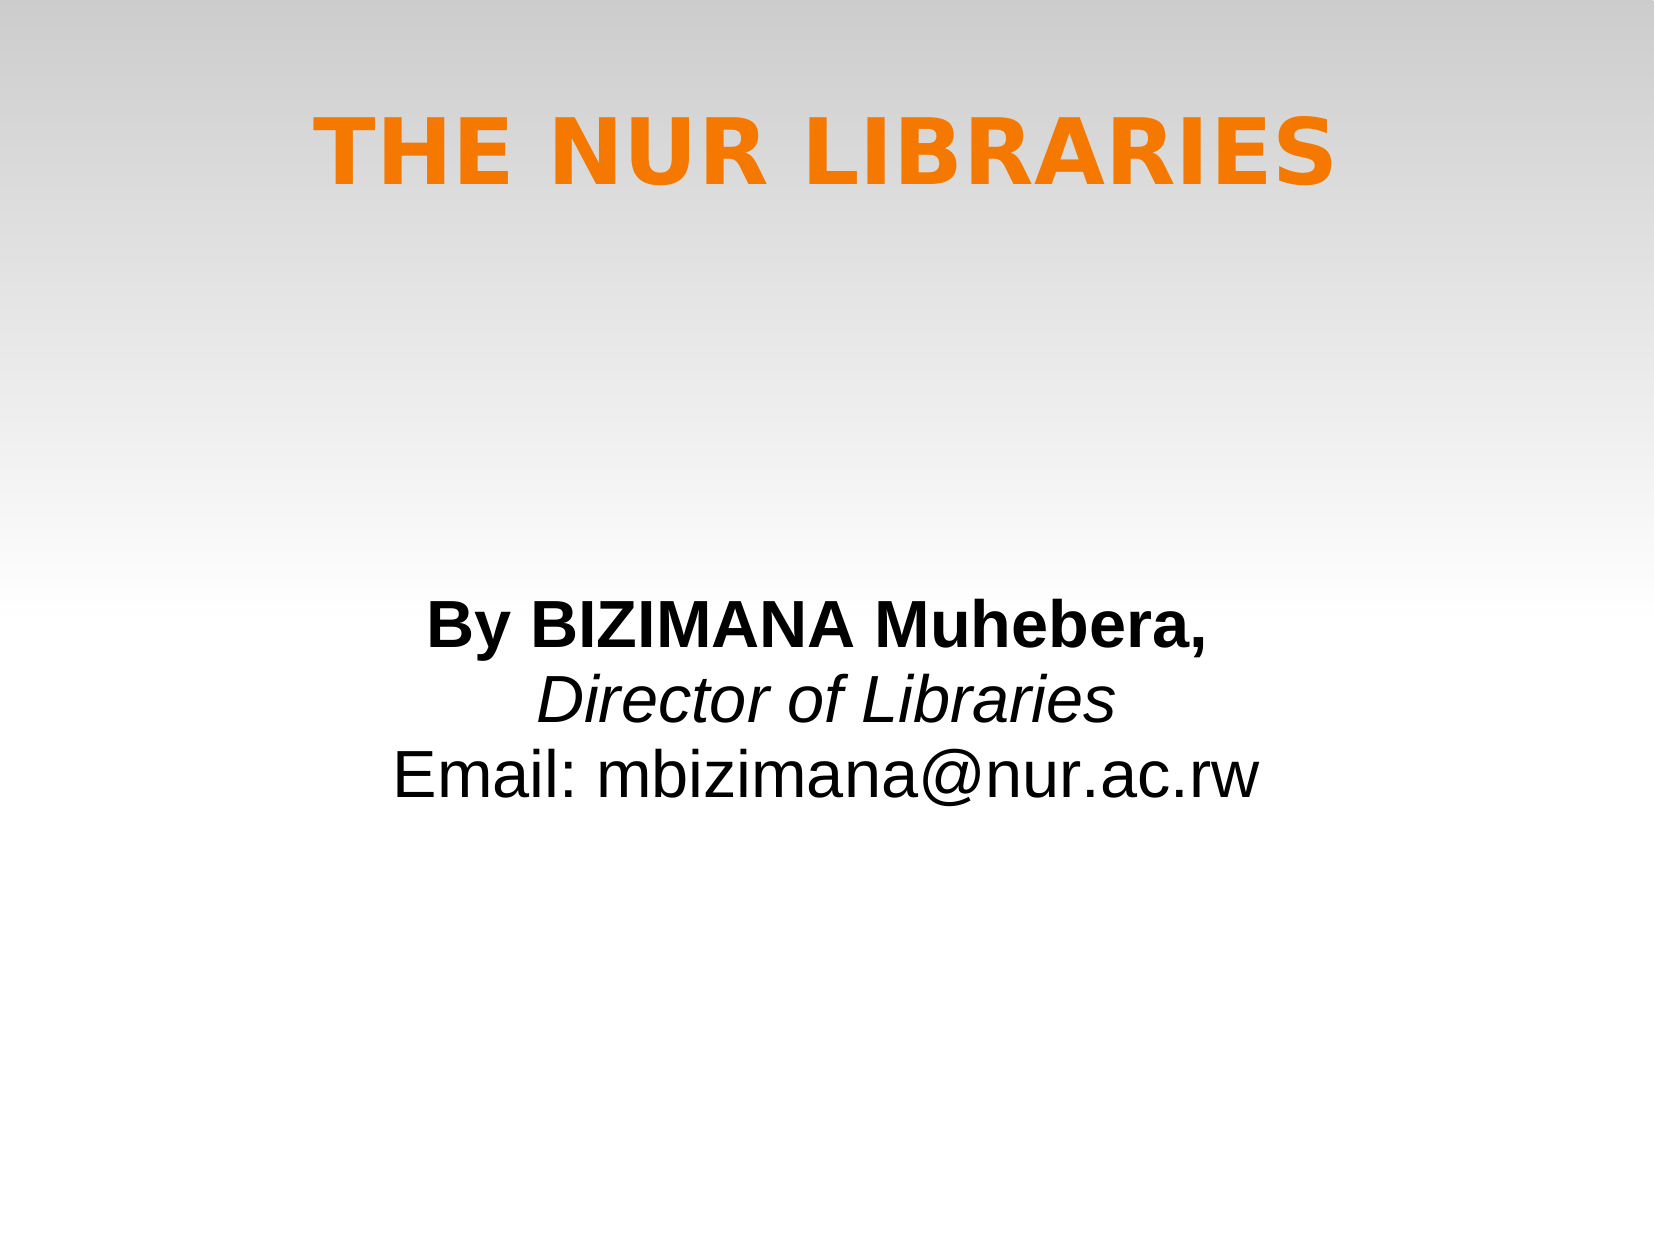

# THE NUR LIBRARIES
By BIZIMANA Muhebera,
Director of Libraries
Email: mbizimana@nur.ac.rw